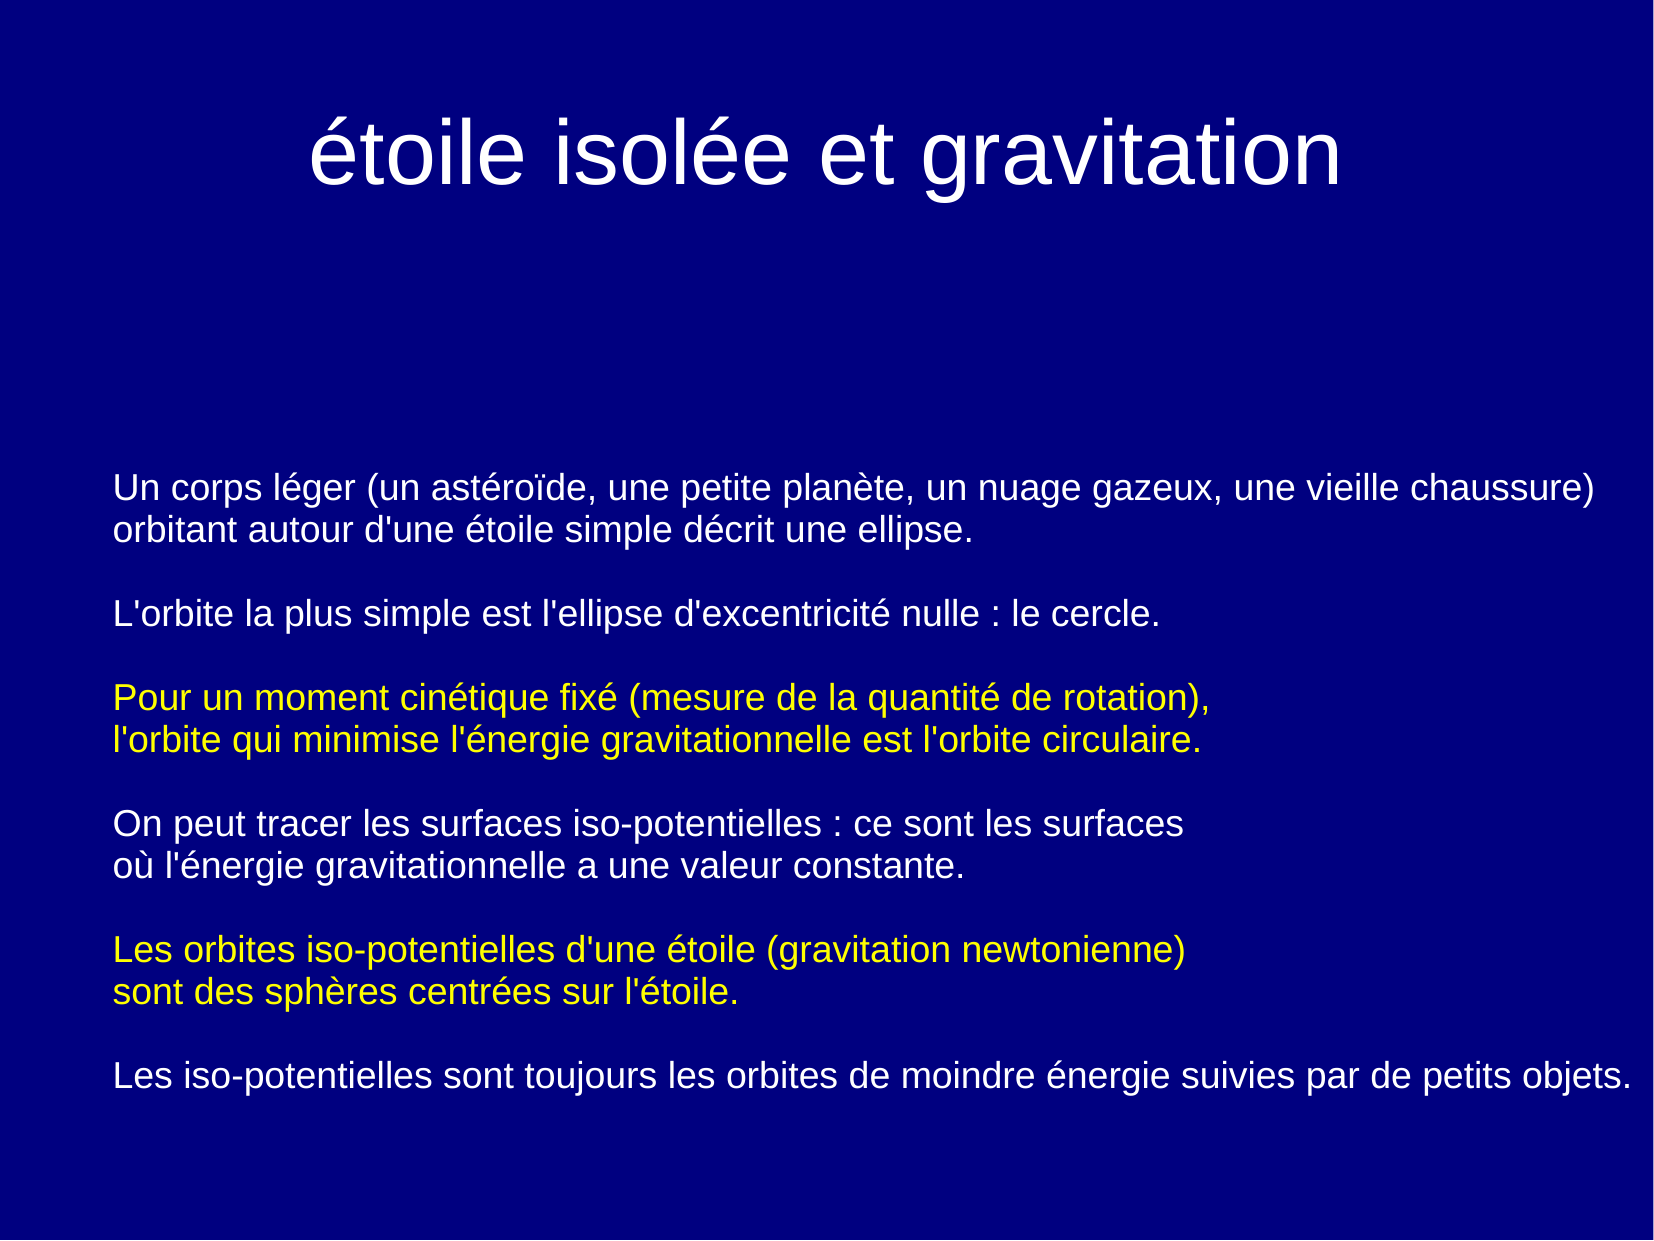

# étoile isolée et gravitation
Un corps léger (un astéroïde, une petite planète, un nuage gazeux, une vieille chaussure)
orbitant autour d'une étoile simple décrit une ellipse.
L'orbite la plus simple est l'ellipse d'excentricité nulle : le cercle.
Pour un moment cinétique fixé (mesure de la quantité de rotation),
l'orbite qui minimise l'énergie gravitationnelle est l'orbite circulaire.
On peut tracer les surfaces iso-potentielles : ce sont les surfaces
où l'énergie gravitationnelle a une valeur constante.
Les orbites iso-potentielles d'une étoile (gravitation newtonienne)
sont des sphères centrées sur l'étoile.
Les iso-potentielles sont toujours les orbites de moindre énergie suivies par de petits objets.